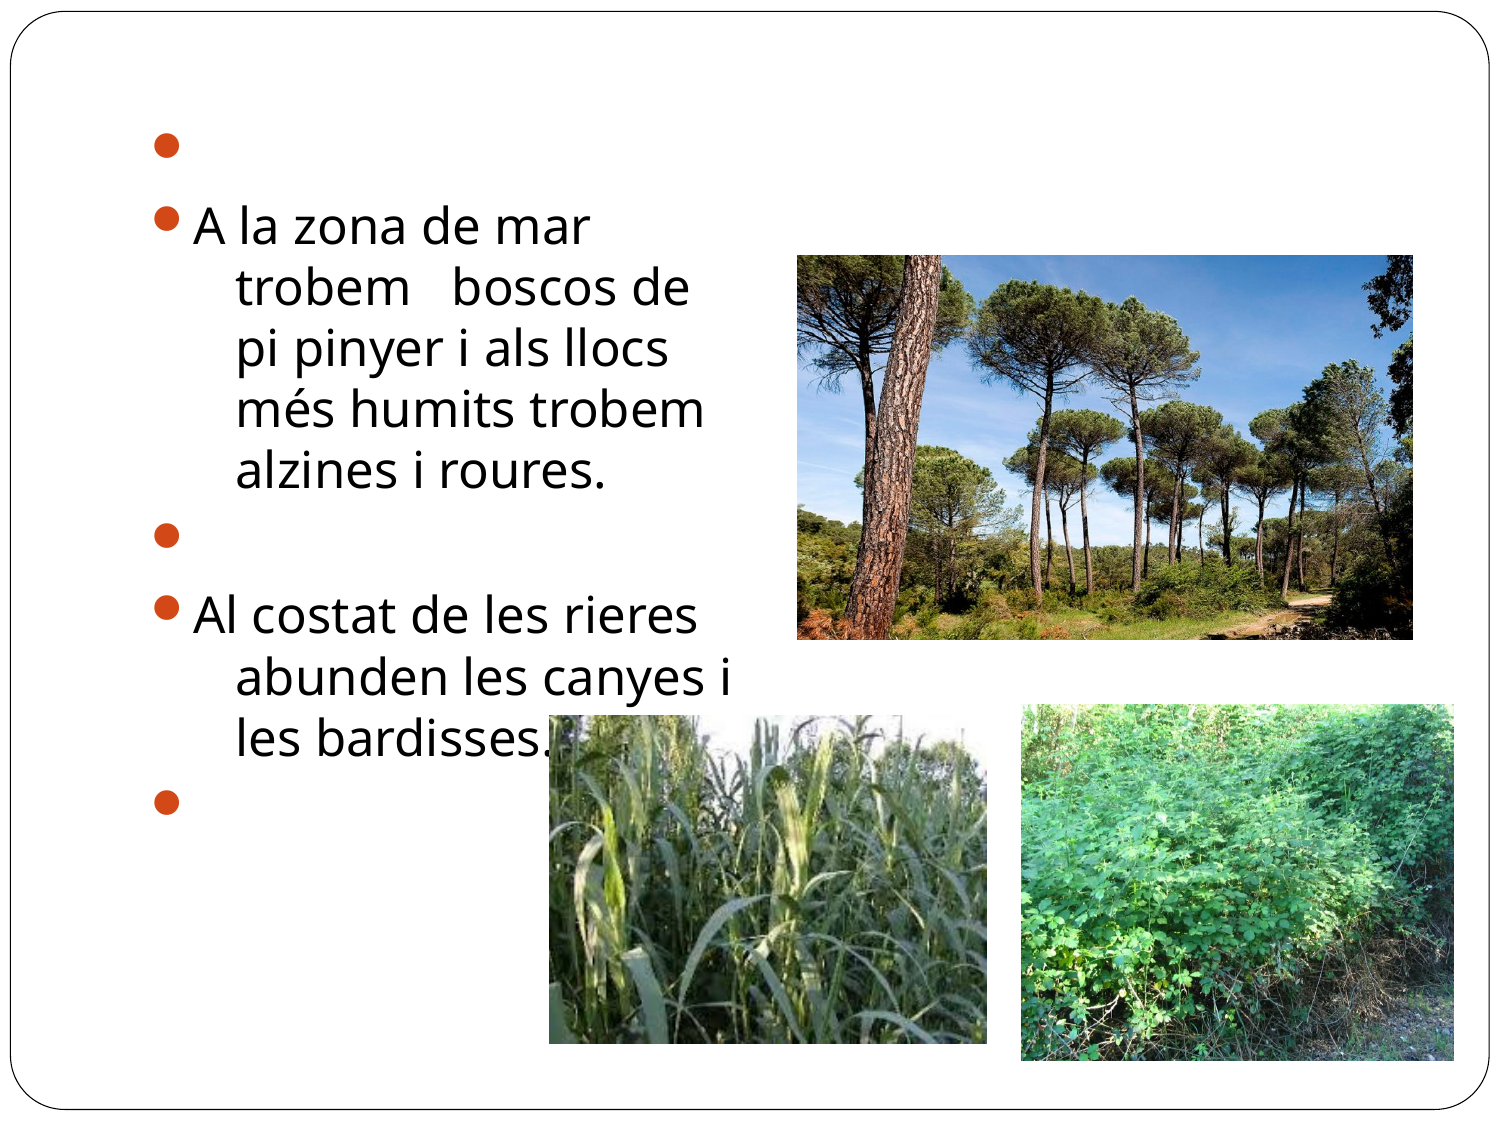

# A la zona de mar trobem boscos de pi pinyer i als llocs més humits trobem alzines i roures.
Al costat de les rieres abunden les canyes i les bardisses.